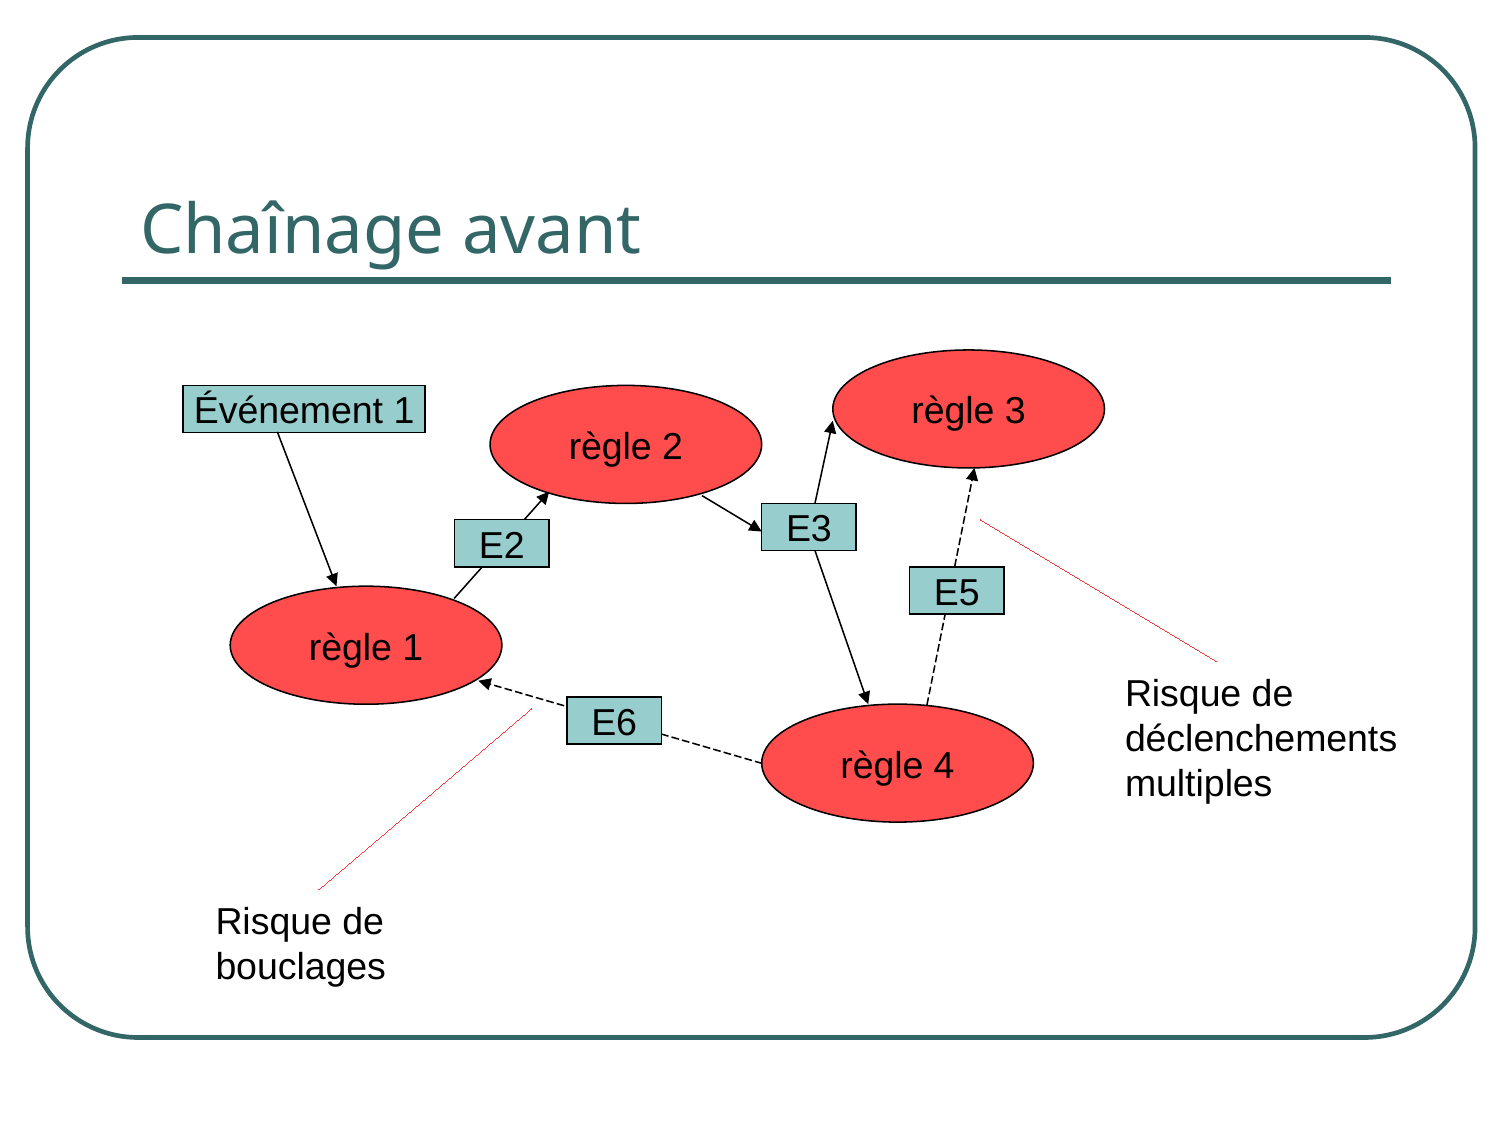

# Chaînage avant
règle 3
Événement 1
règle 2
E3
E2
E5
règle 1
Risque de
déclenchements multiples
E6
règle 4
Risque de
bouclages